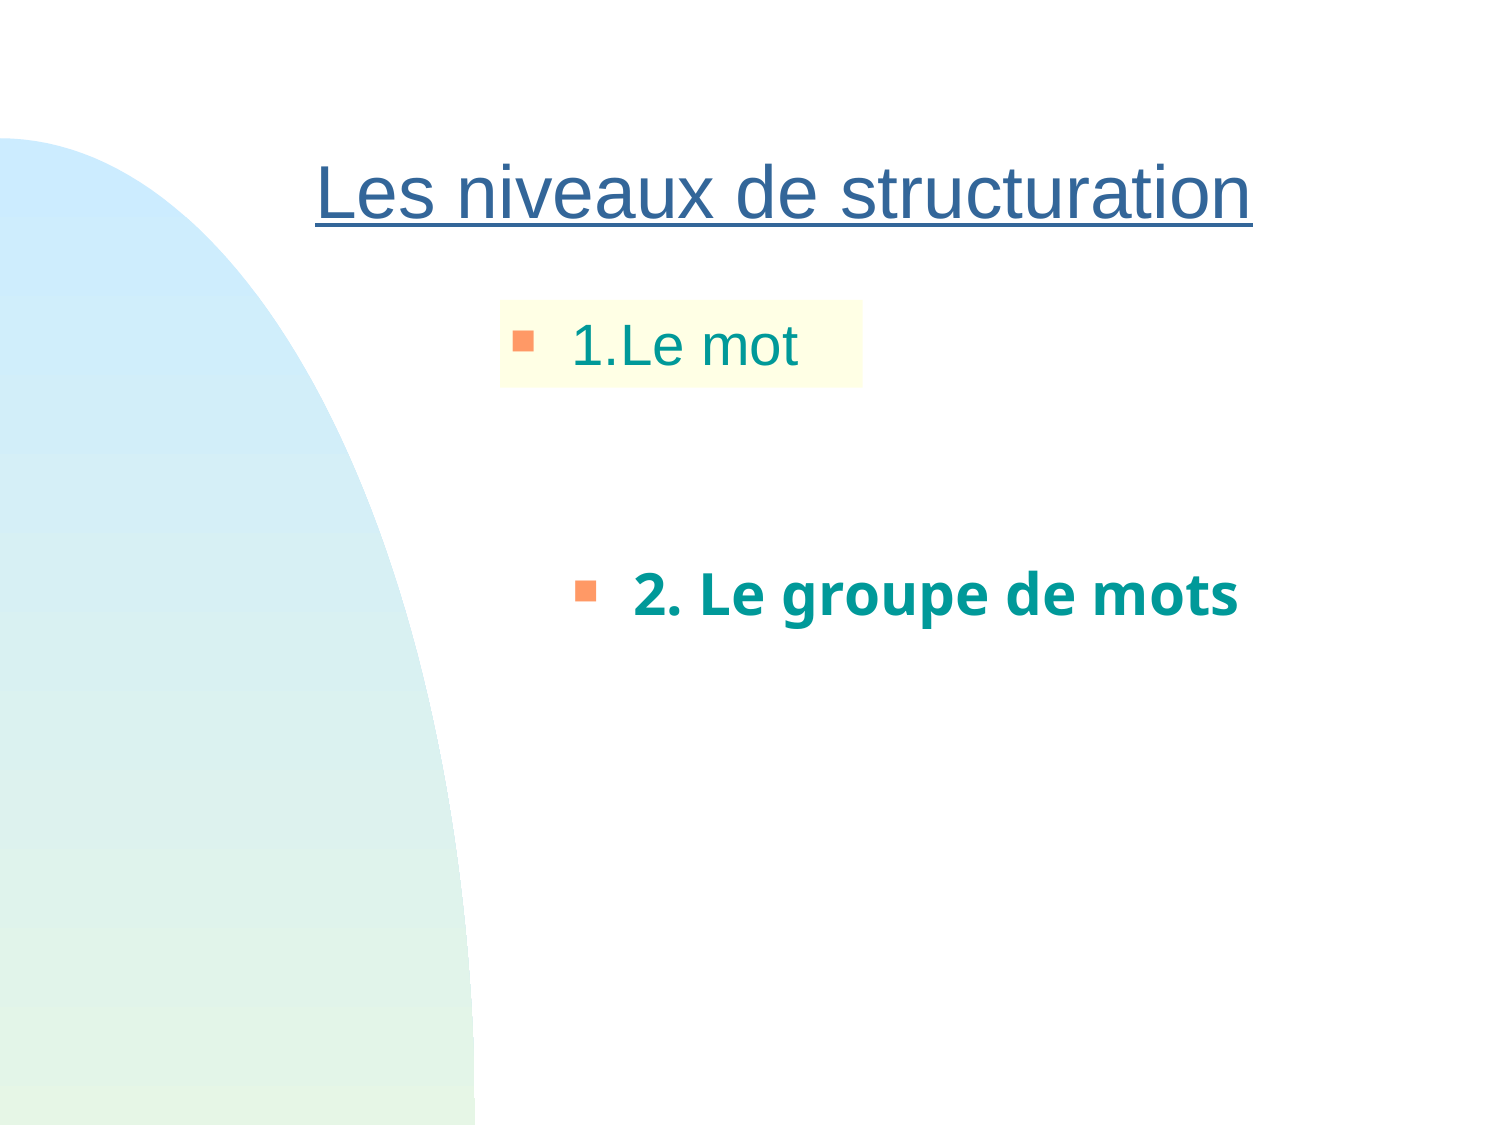

Les niveaux de structuration
1.Le mot
# 2. Le groupe de mots